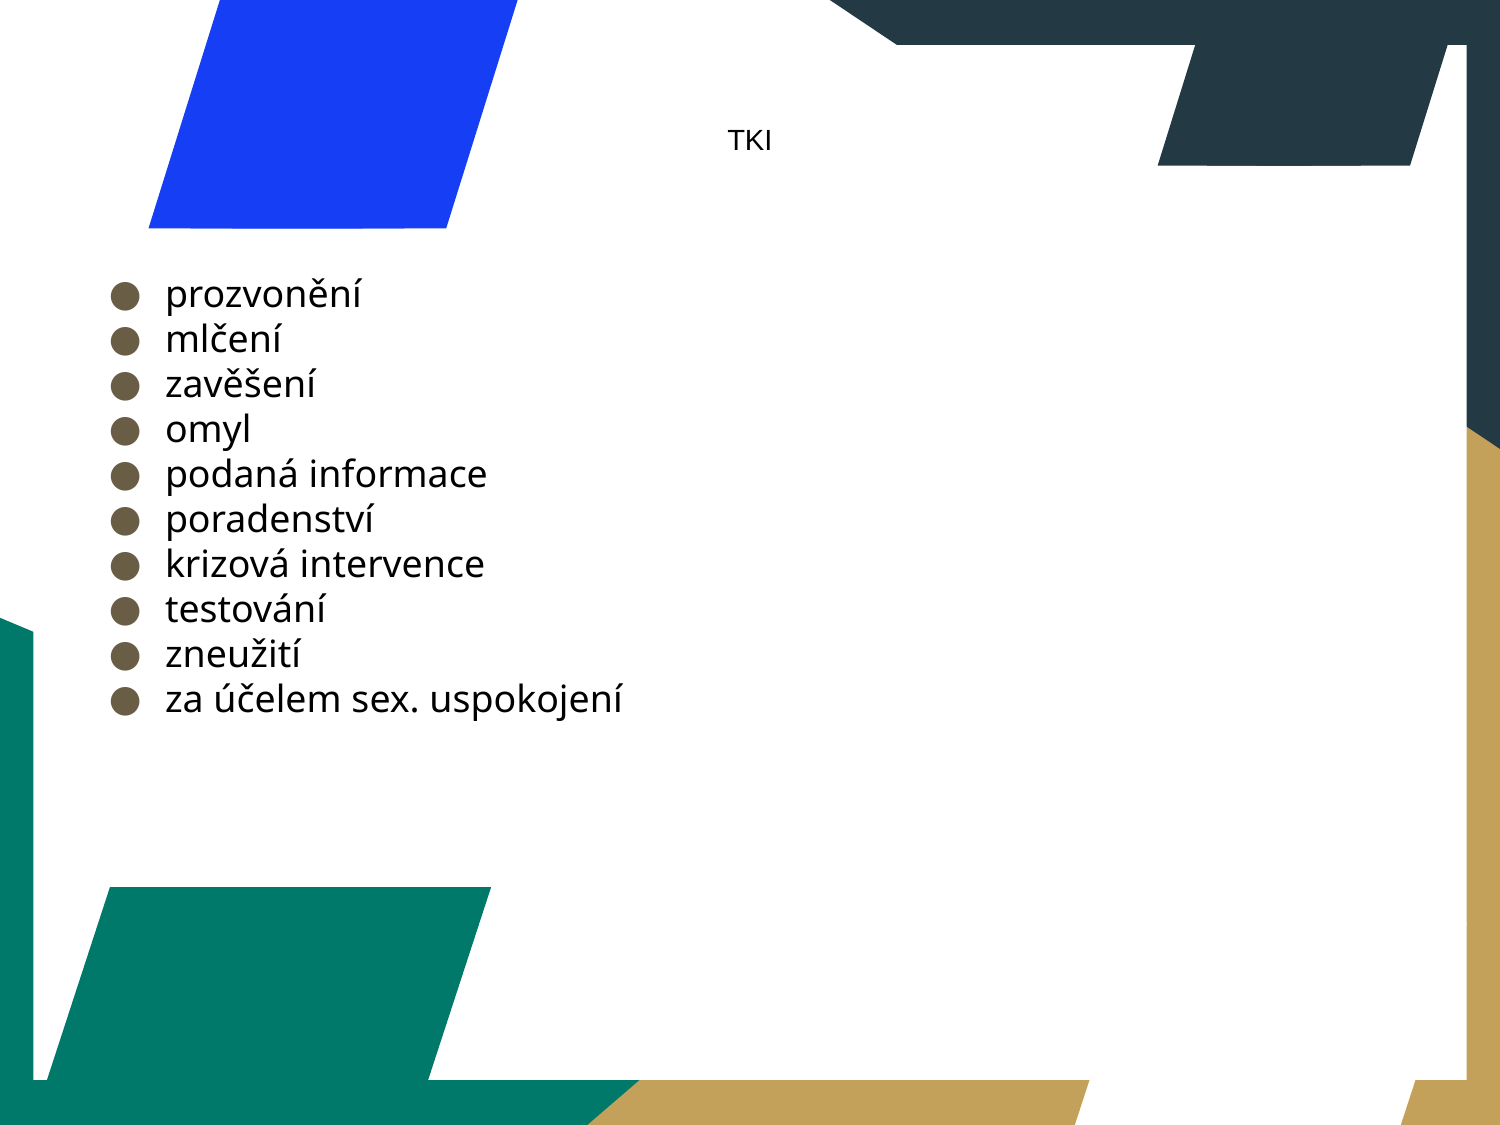

# TKI
prozvonění
mlčení
zavěšení
omyl
podaná informace
poradenství
krizová intervence
testování
zneužití
za účelem sex. uspokojení